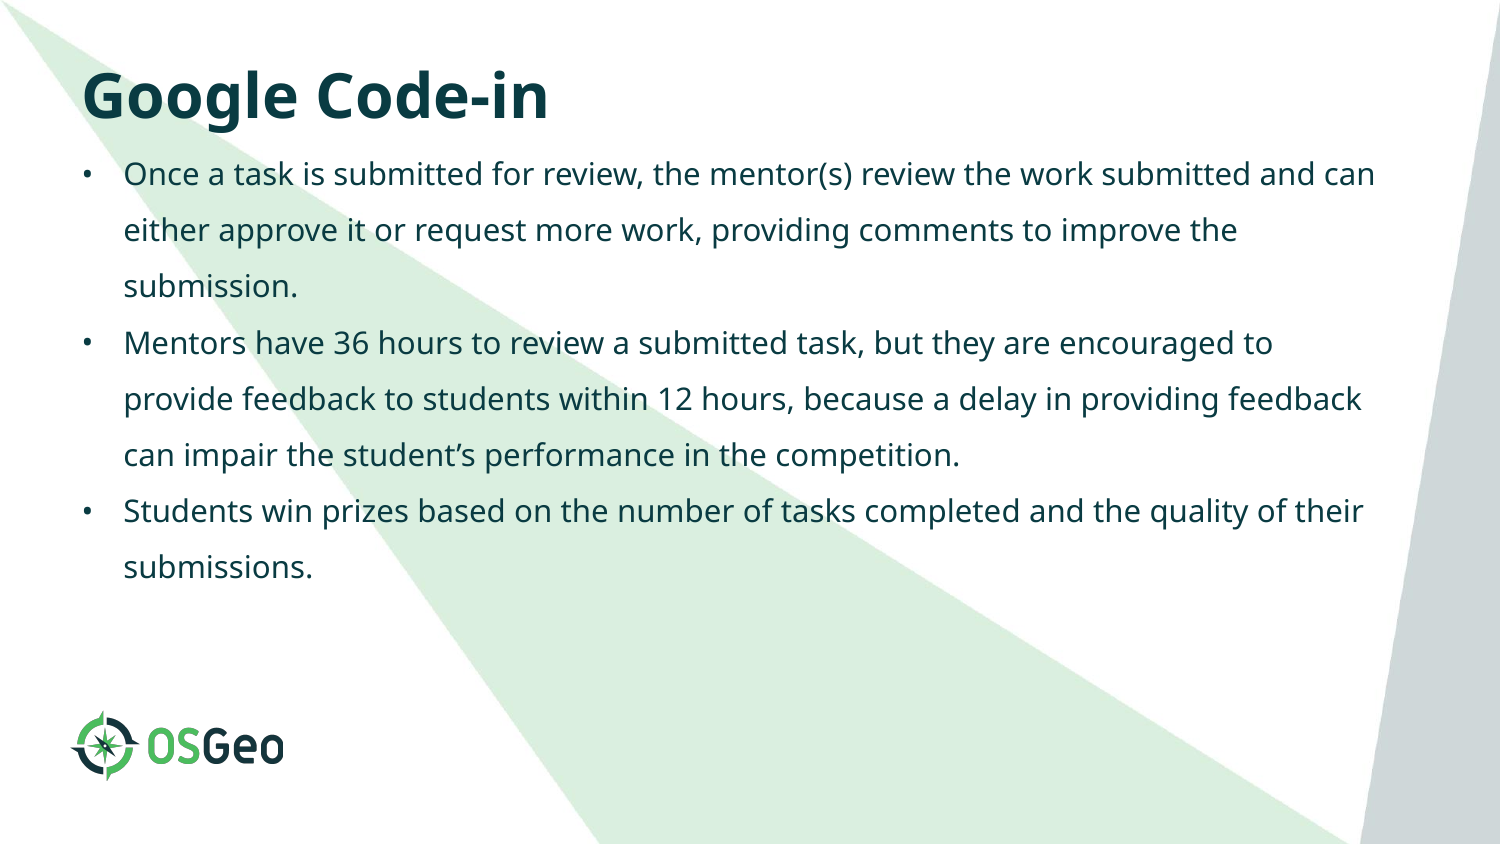

# Google Code-in
Once a task is submitted for review, the mentor(s) review the work submitted and can either approve it or request more work, providing comments to improve the submission.
Mentors have 36 hours to review a submitted task, but they are encouraged to provide feedback to students within 12 hours, because a delay in providing feedback can impair the student’s performance in the competition.
Students win prizes based on the number of tasks completed and the quality of their submissions.